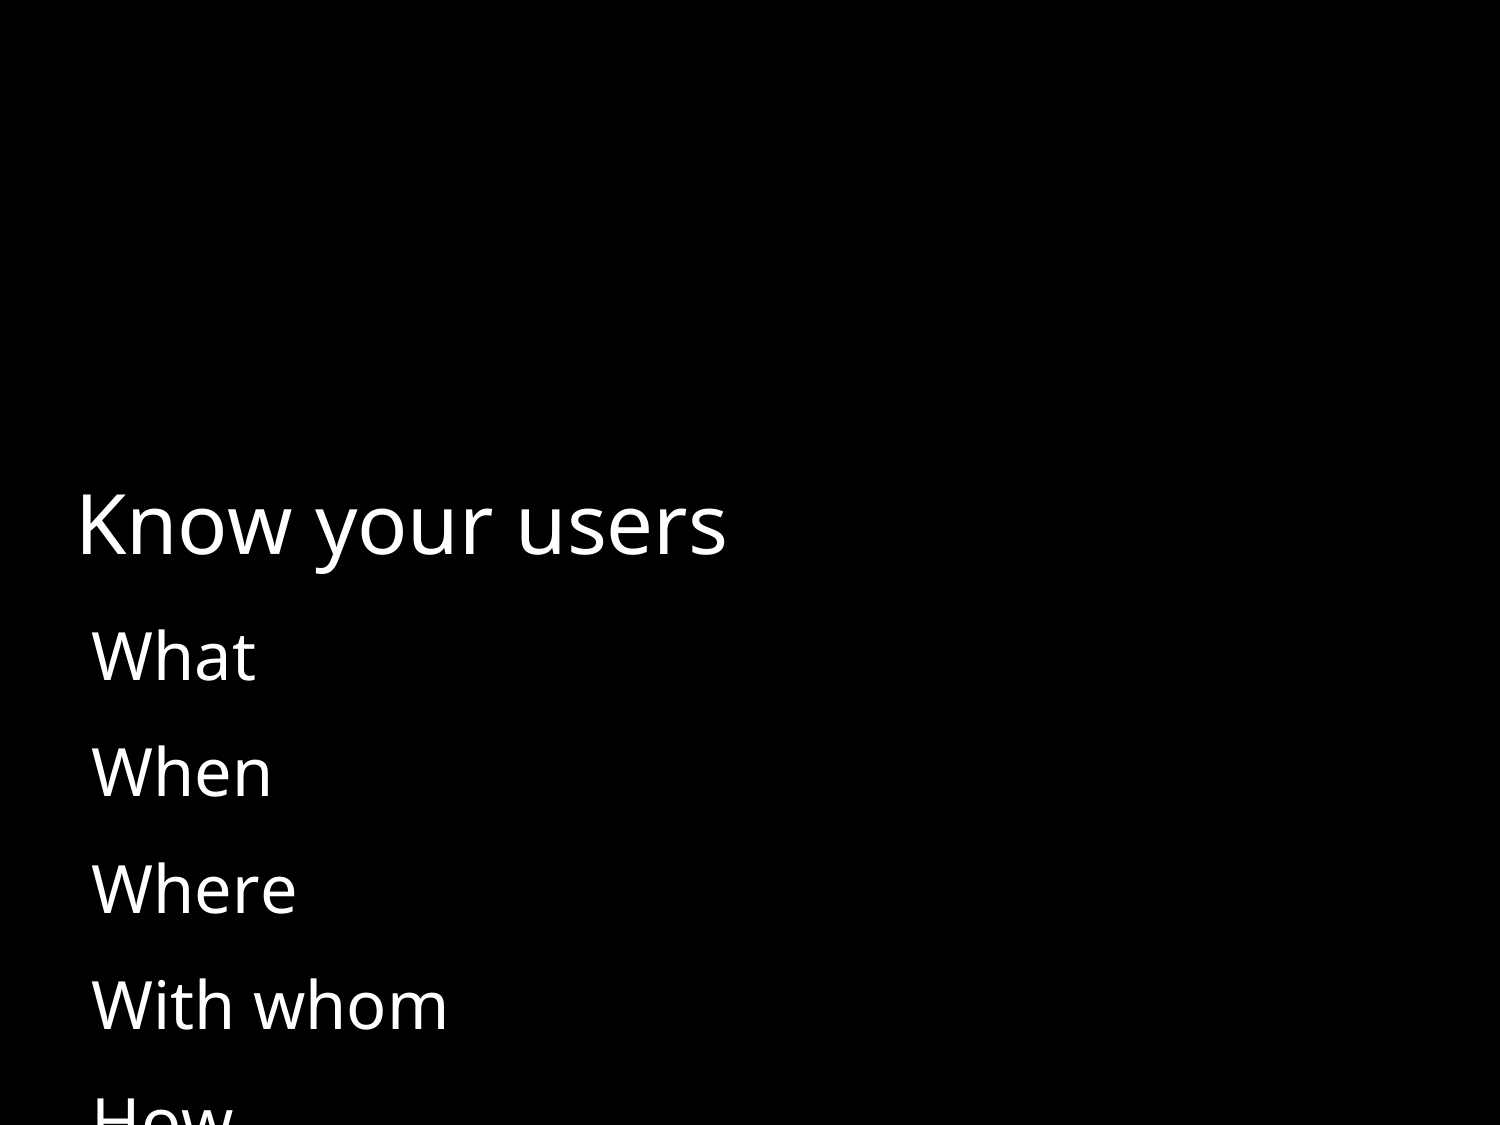

# Know your users
What
When
Where
With whom
How